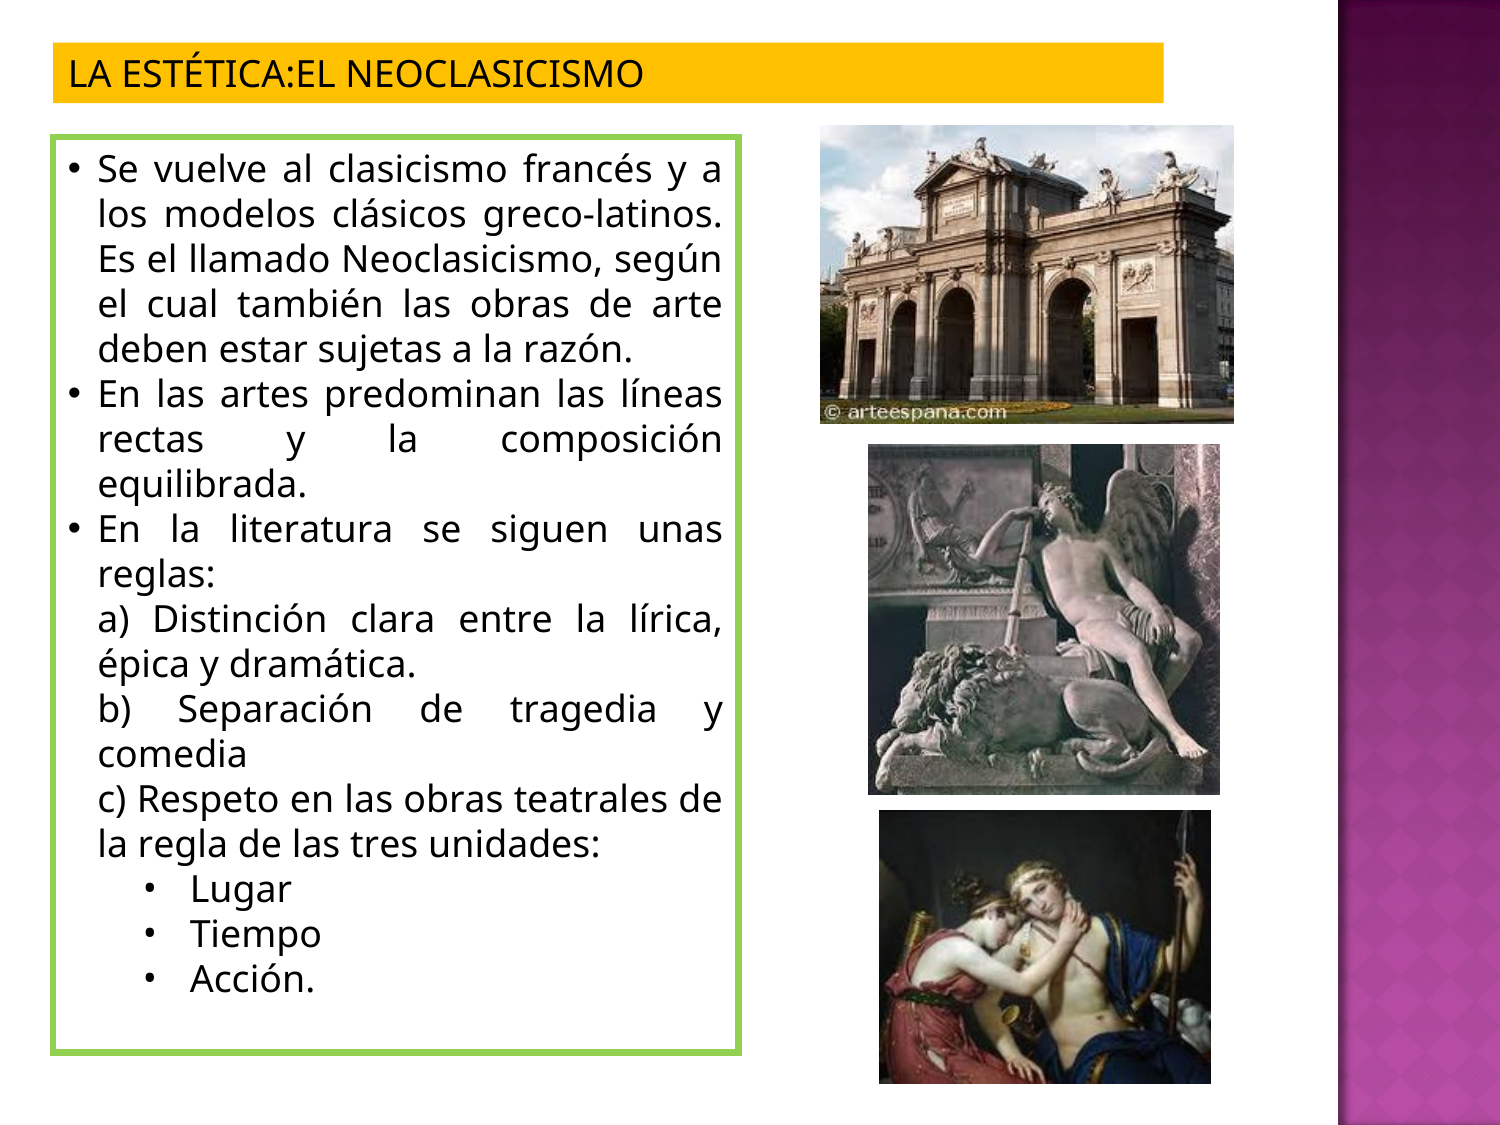

LA ESTÉTICA:EL NEOCLASICISMO
Se vuelve al clasicismo francés y a los modelos clásicos greco-latinos. Es el llamado Neoclasicismo, según el cual también las obras de arte deben estar sujetas a la razón.
En las artes predominan las líneas rectas y la composición equilibrada.
En la literatura se siguen unas reglas:
	a) Distinción clara entre la lírica, épica y dramática.
	b) Separación de tragedia y comedia
	c) Respeto en las obras teatrales de la regla de las tres unidades:
Lugar
Tiempo
Acción.